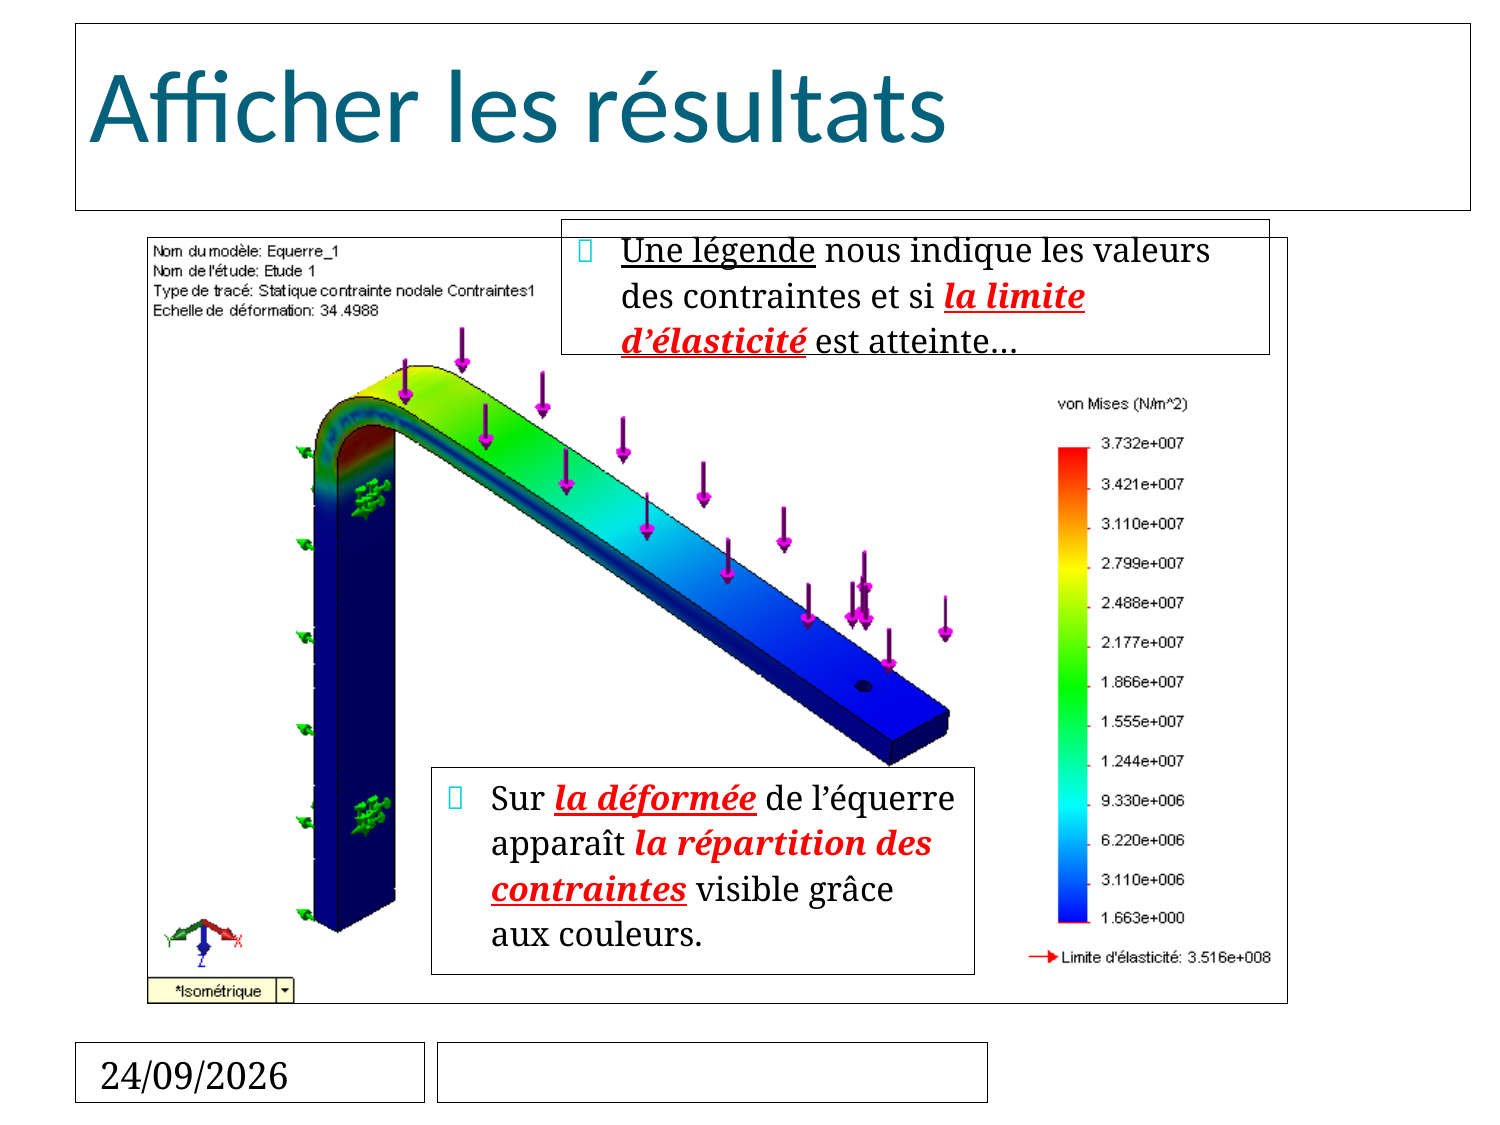

# Afficher les résultats
Une légende nous indique les valeurs des contraintes et si la limite d’élasticité est atteinte…
Sur la déformée de l’équerre apparaît la répartition des contraintes visible grâce aux couleurs.